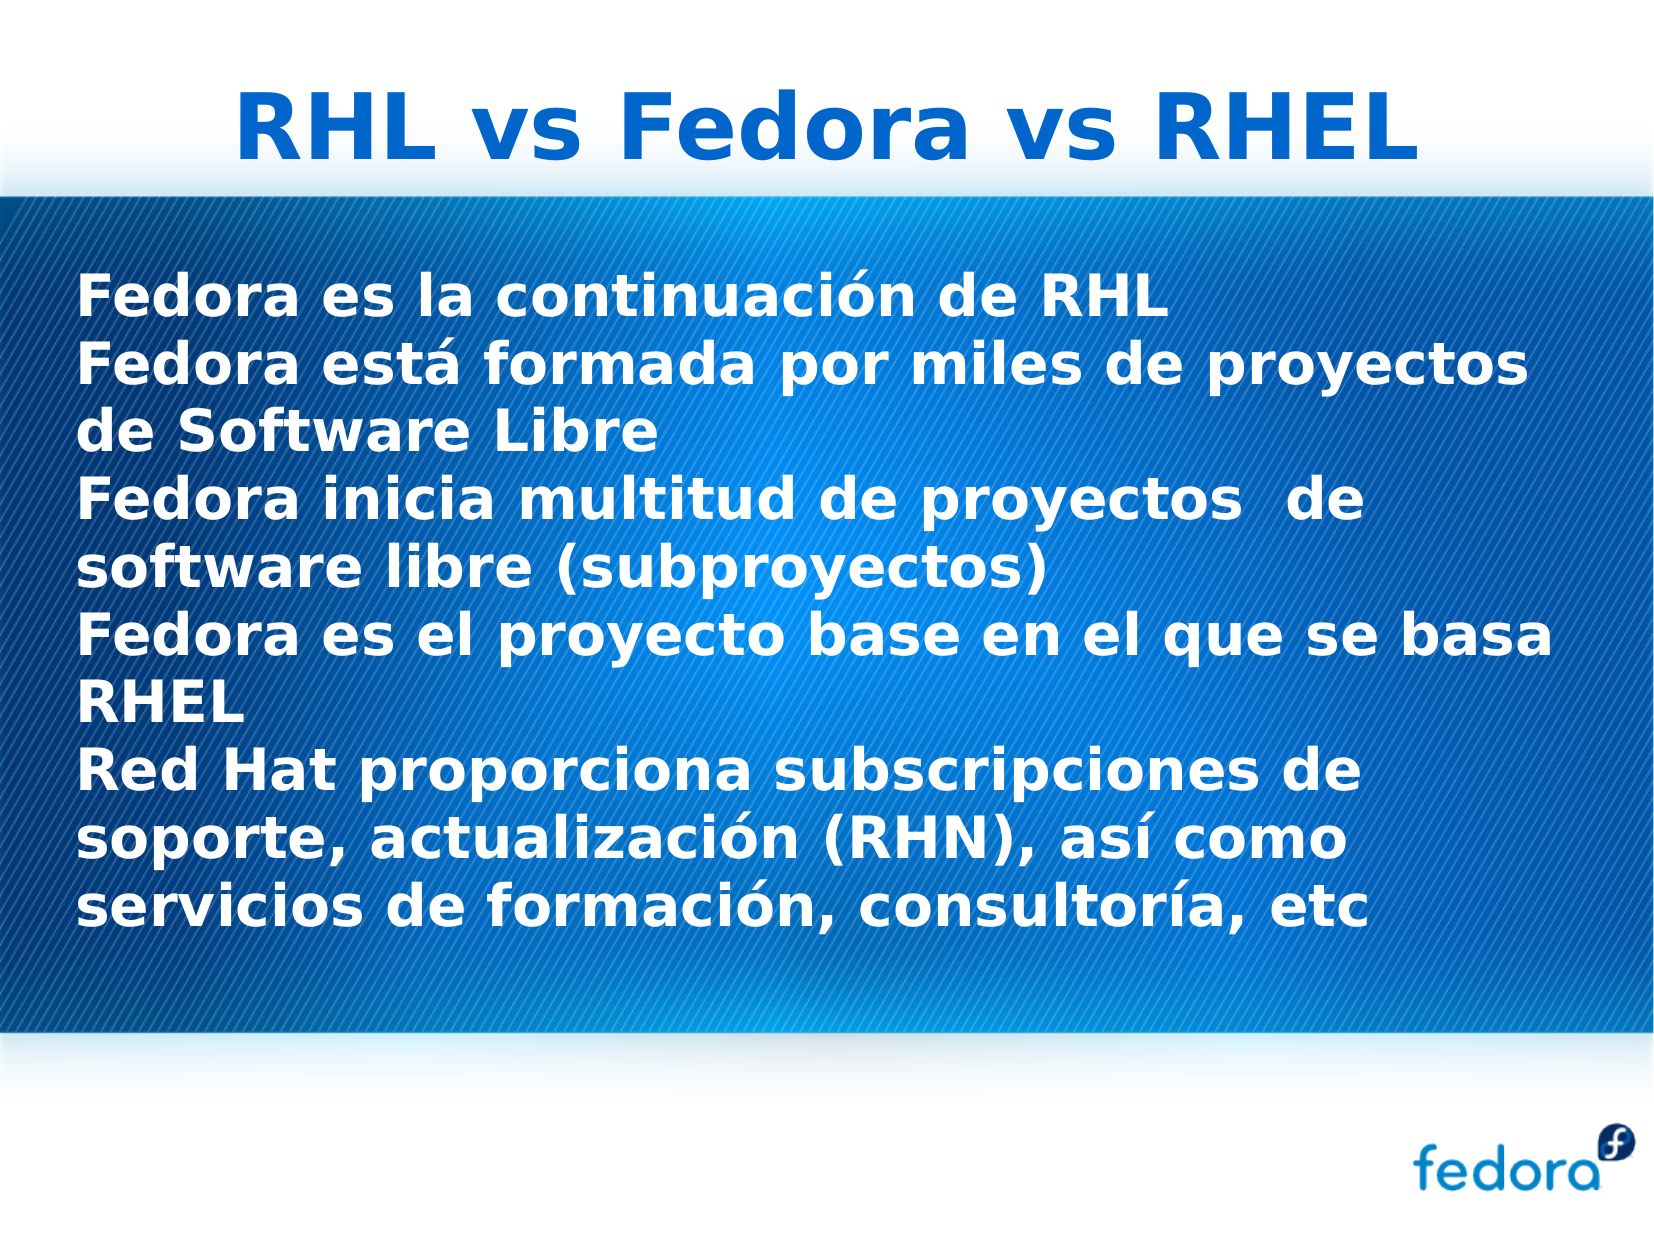

# RHL vs Fedora vs RHEL
Fedora es la continuación de RHL
Fedora está formada por miles de proyectos de Software Libre
Fedora inicia multitud de proyectos de software libre (subproyectos)
Fedora es el proyecto base en el que se basa RHEL
Red Hat proporciona subscripciones de soporte, actualización (RHN), así como servicios de formación, consultoría, etc